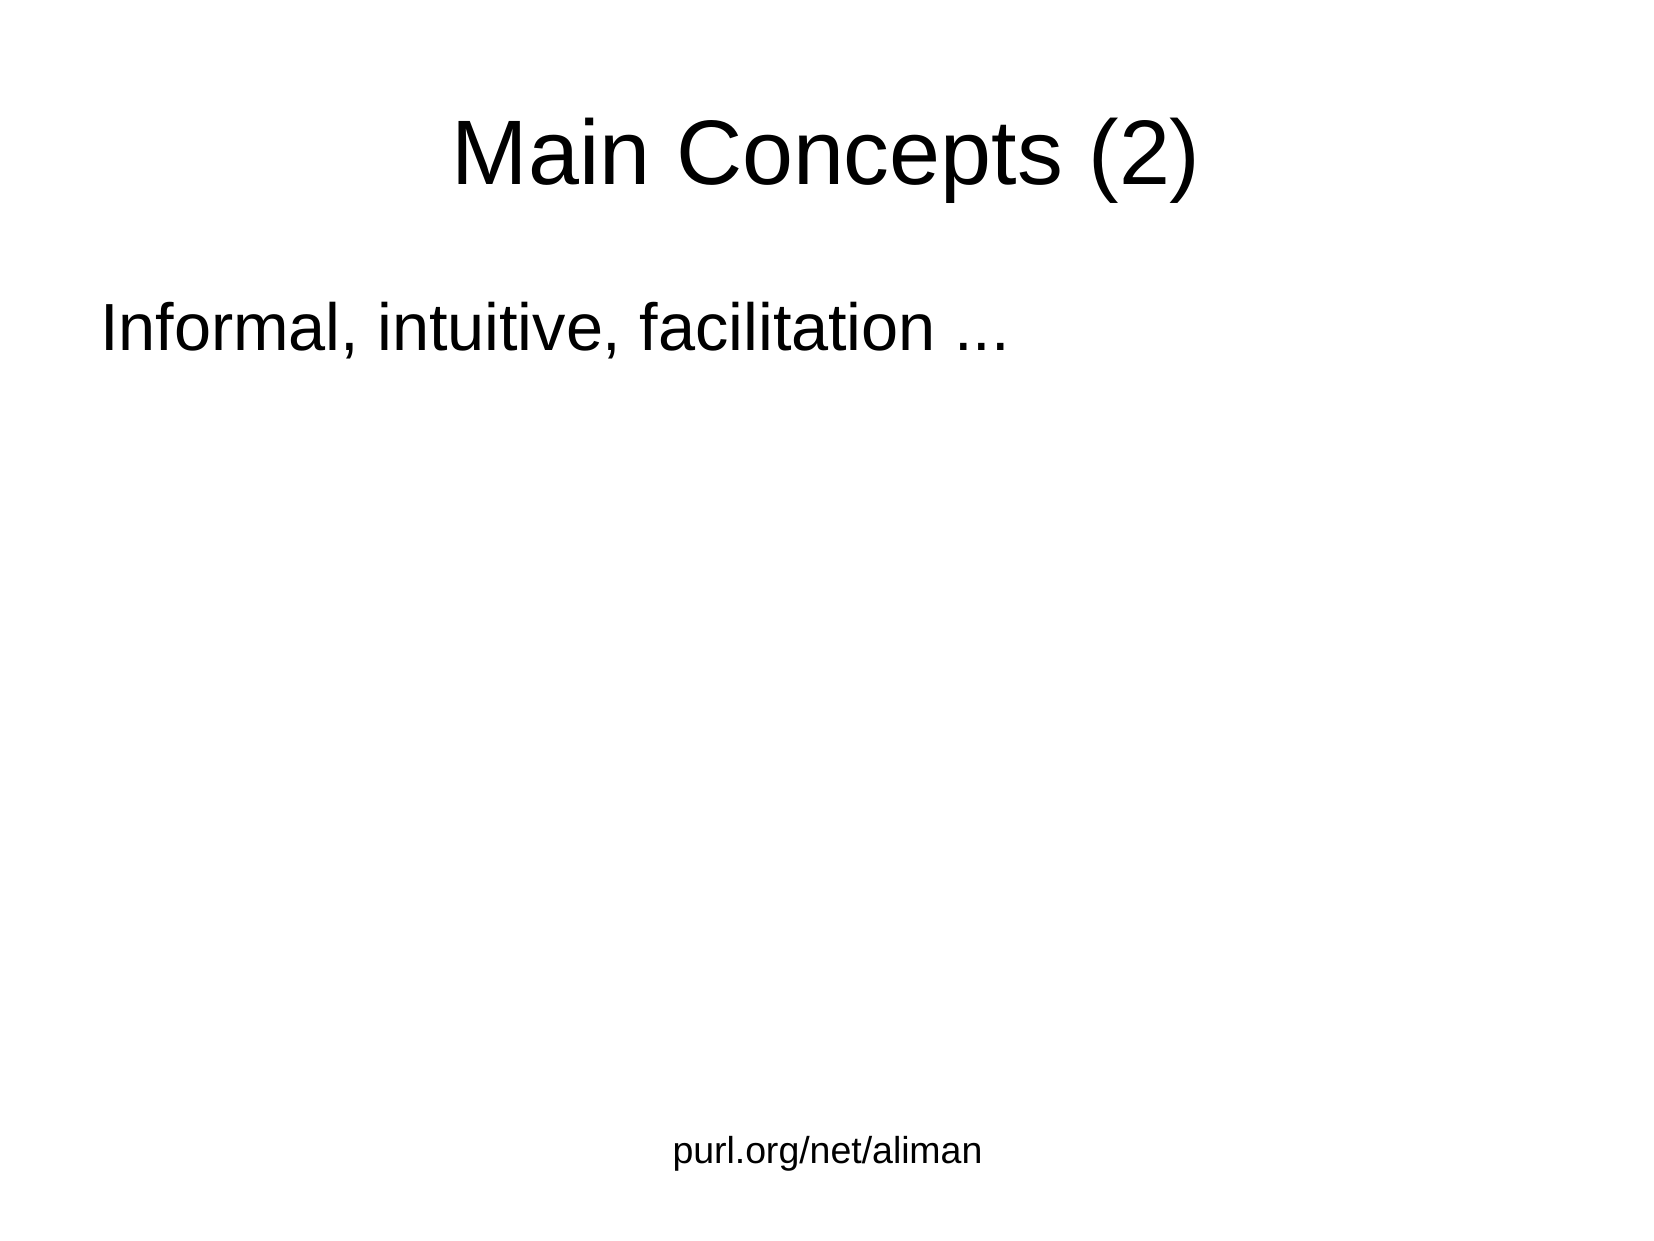

# Main Concepts (2)
Informal, intuitive, facilitation ...